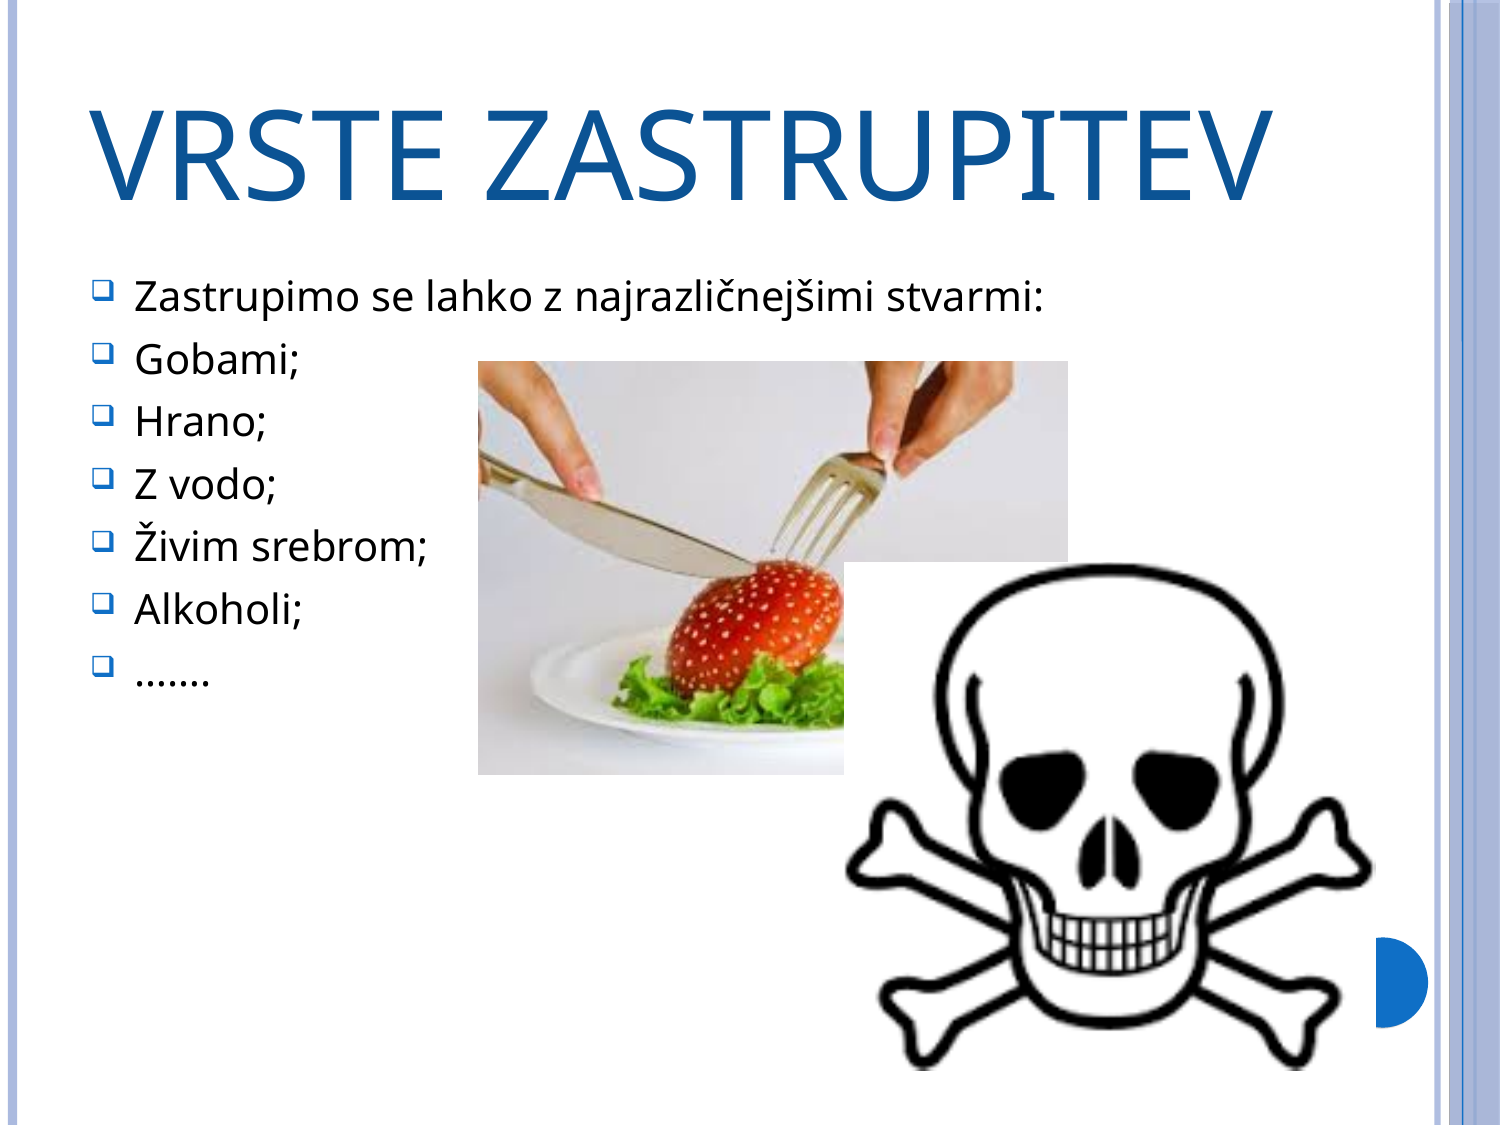

# Vrste zastrupitev
Zastrupimo se lahko z najrazličnejšimi stvarmi:
Gobami;
Hrano;
Z vodo;
Živim srebrom;
Alkoholi;
…….